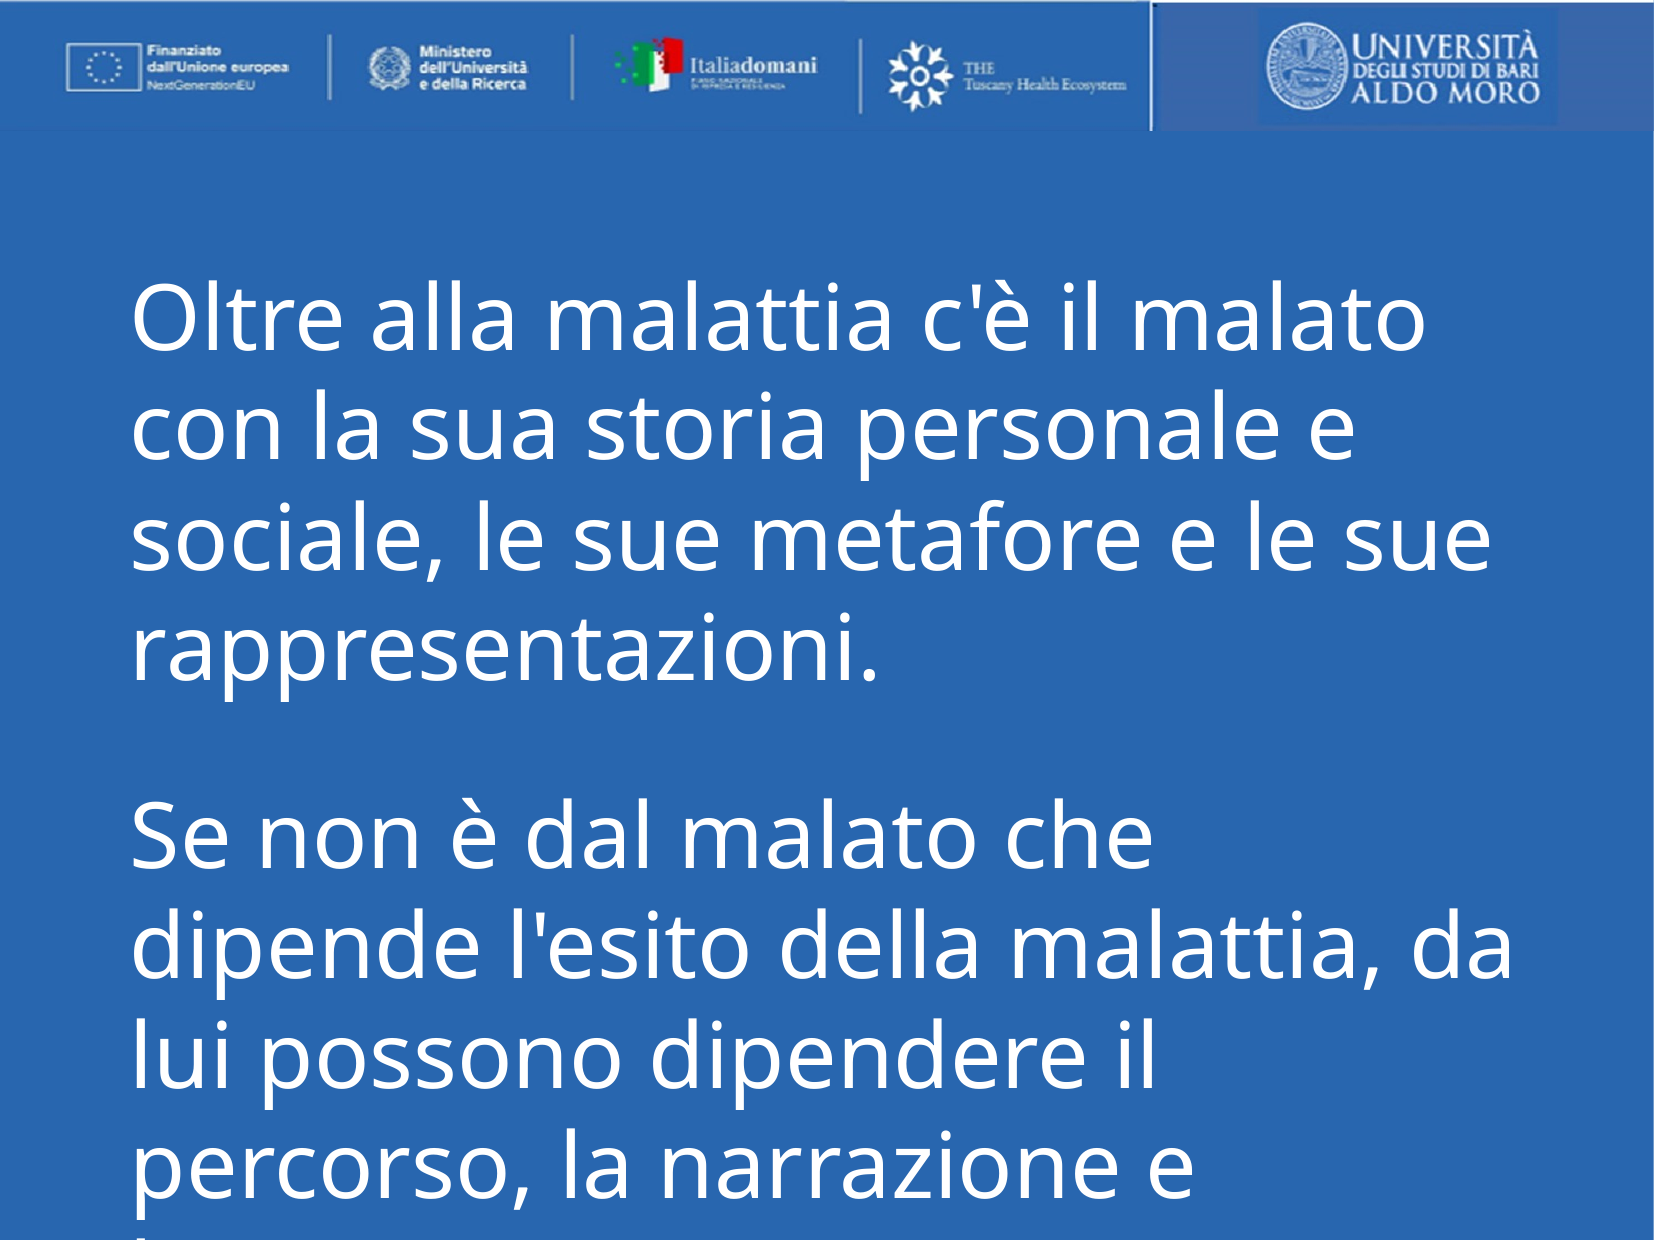

# Oltre alla malattia c'è il malato con la sua storia personale e sociale, le sue metafore e le sue rappresentazioni.
Se non è dal malato che dipende l'esito della malattia, da lui possono dipendere il percorso, la narrazione e l'esperienza.